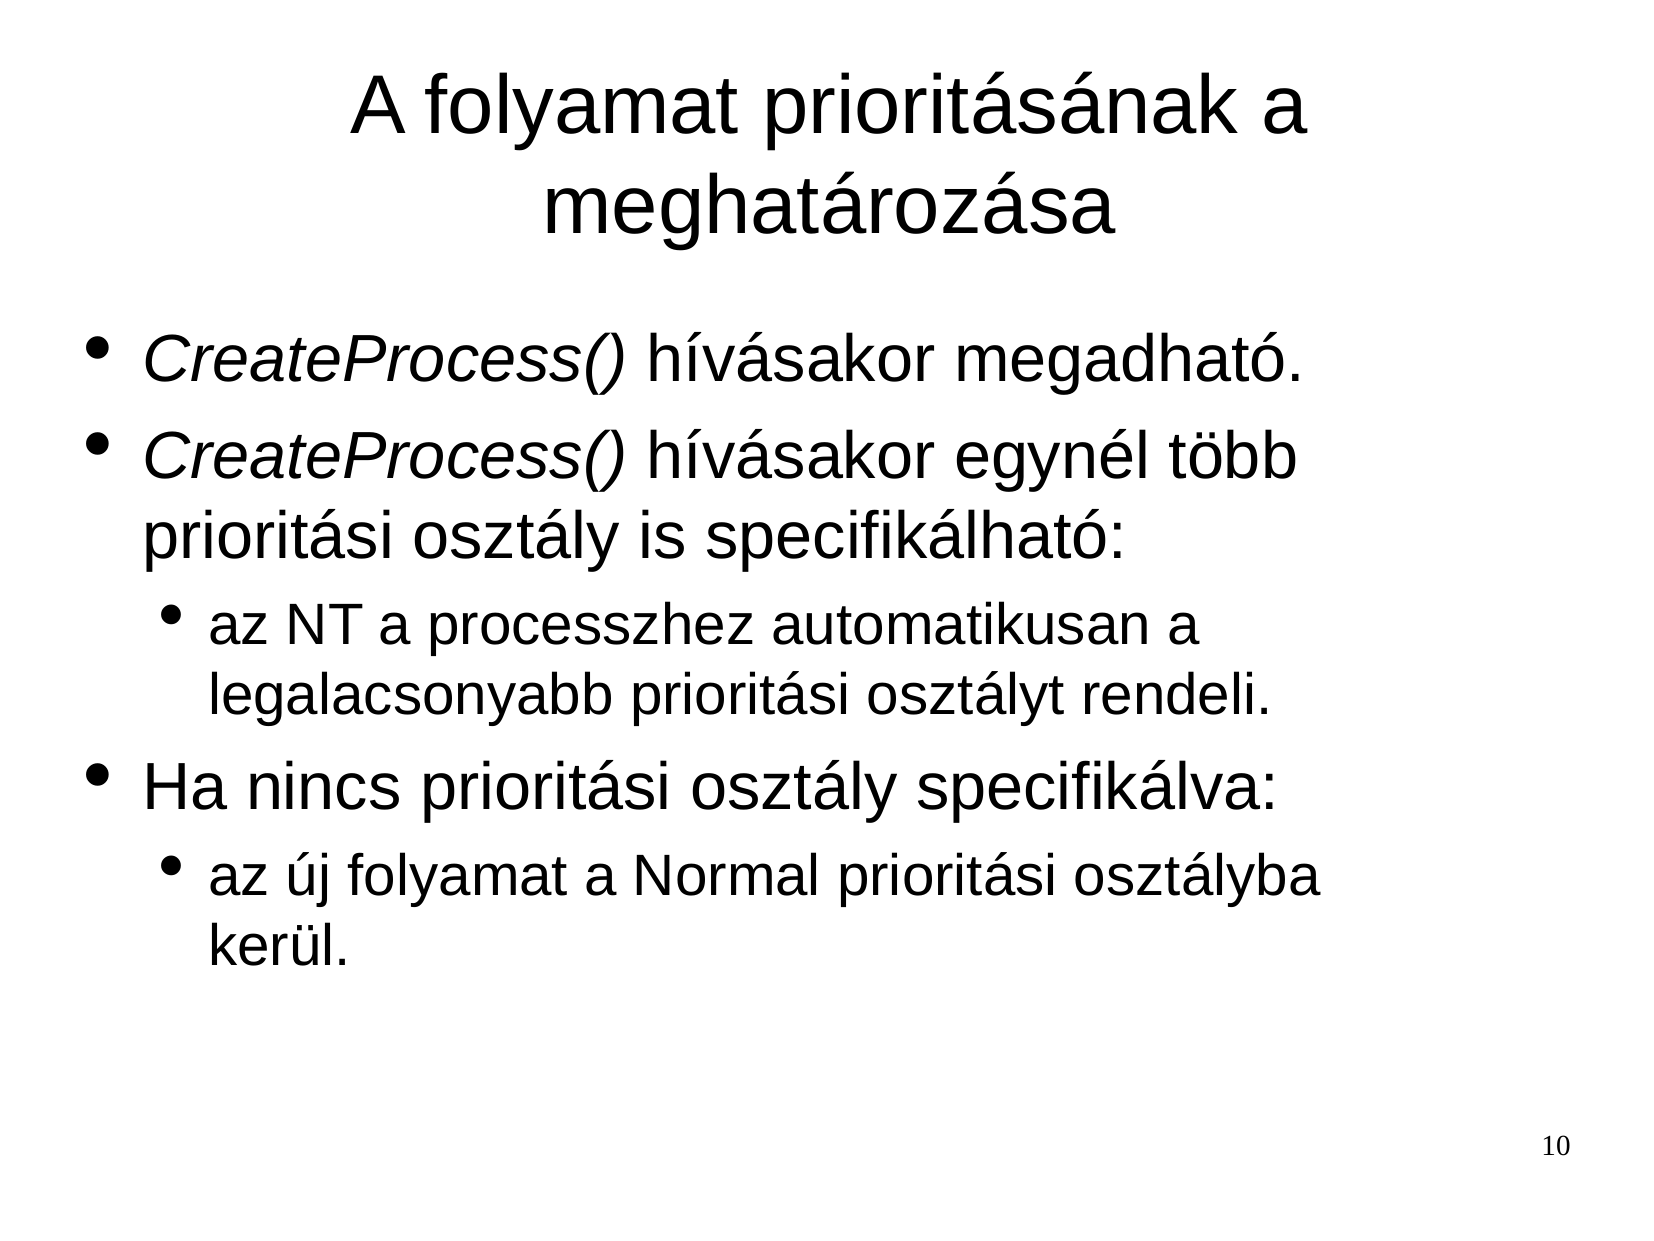

# A folyamat prioritásának a meghatározása
CreateProcess() hívásakor megadható.
CreateProcess() hívásakor egynél több prioritási osztály is specifikálható:
az NT a processzhez automatikusan a legalacsonyabb prioritási osztályt rendeli.
Ha nincs prioritási osztály specifikálva:
az új folyamat a Normal prioritási osztályba kerül.
10